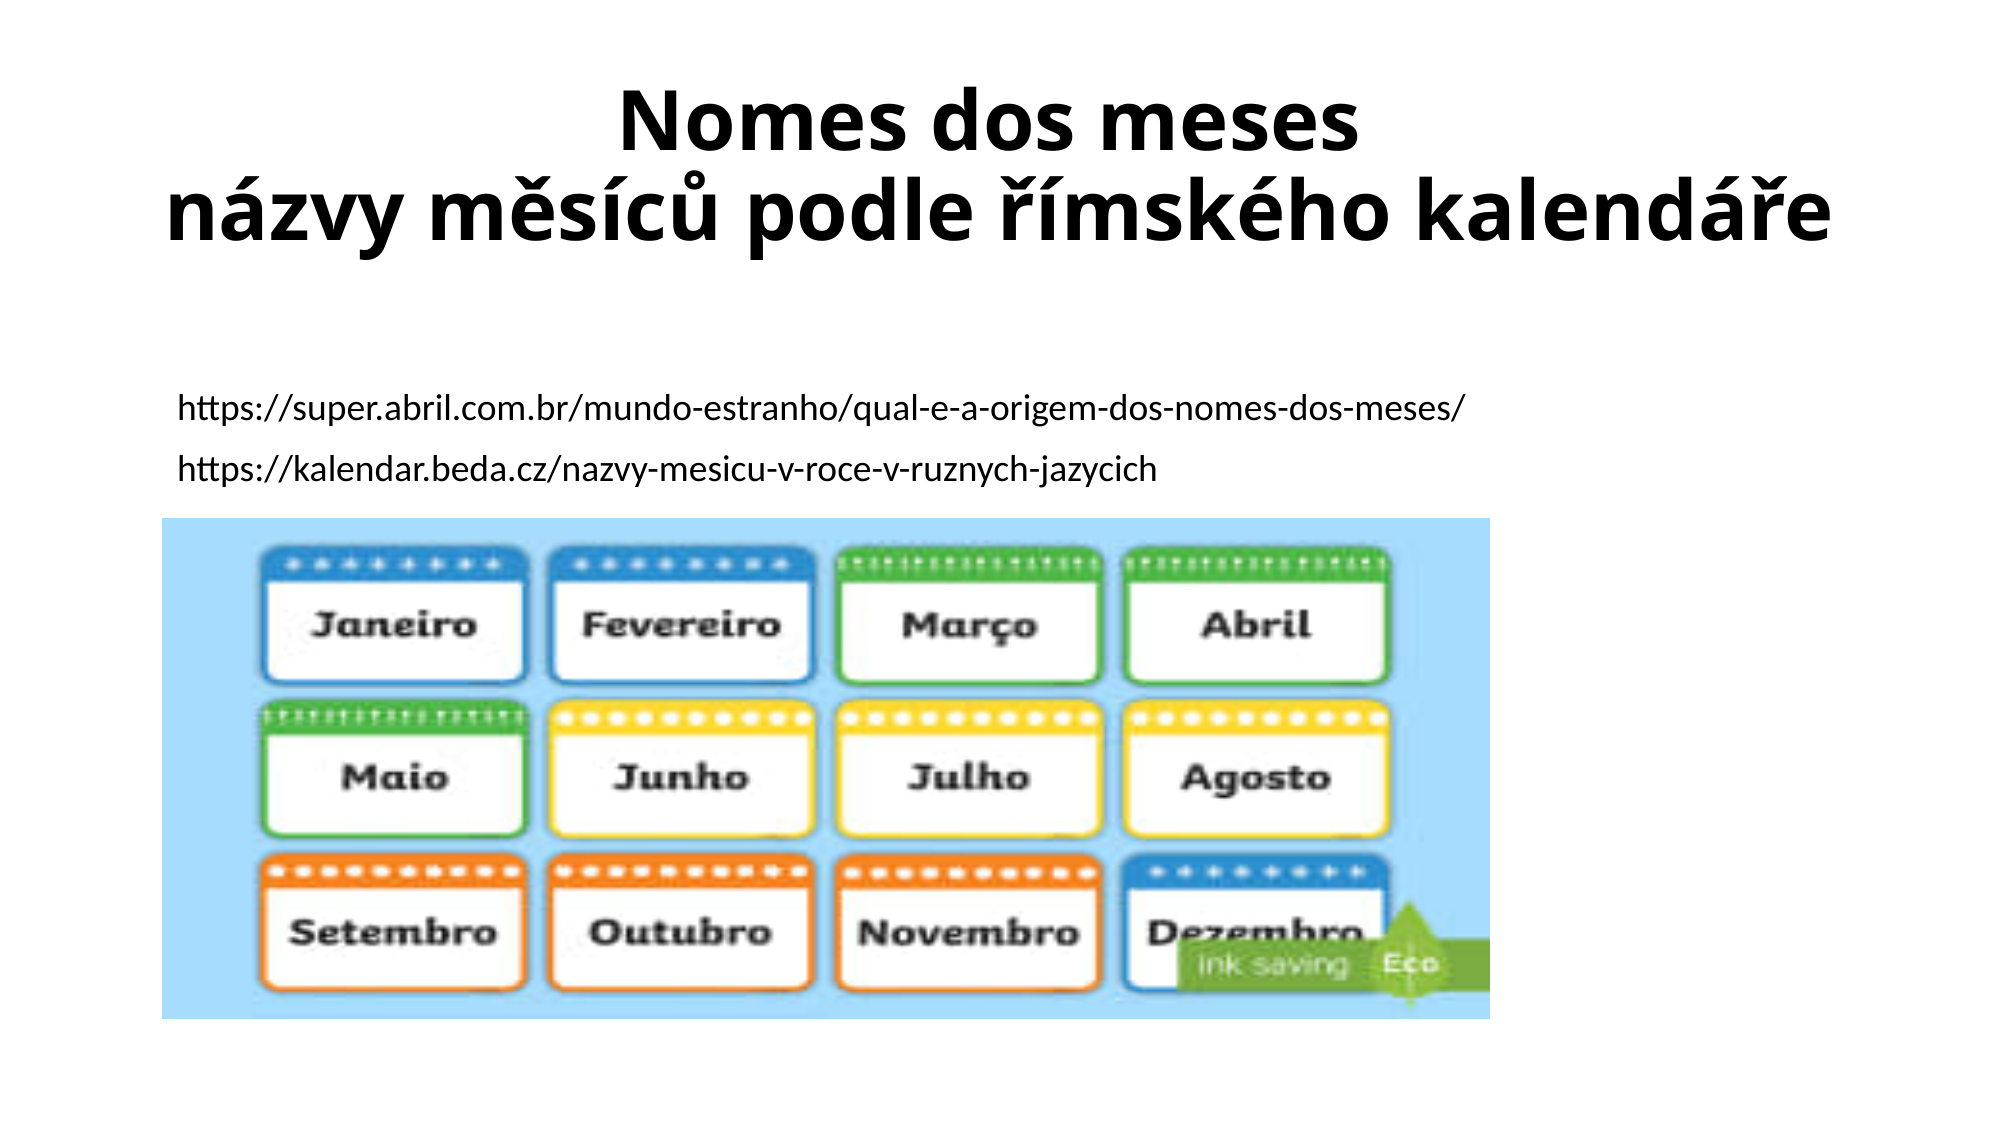

# Nomes dos meses názvy měsíců podle římského kalendáře
https://super.abril.com.br/mundo-estranho/qual-e-a-origem-dos-nomes-dos-meses/
https://kalendar.beda.cz/nazvy-mesicu-v-roce-v-ruznych-jazycich